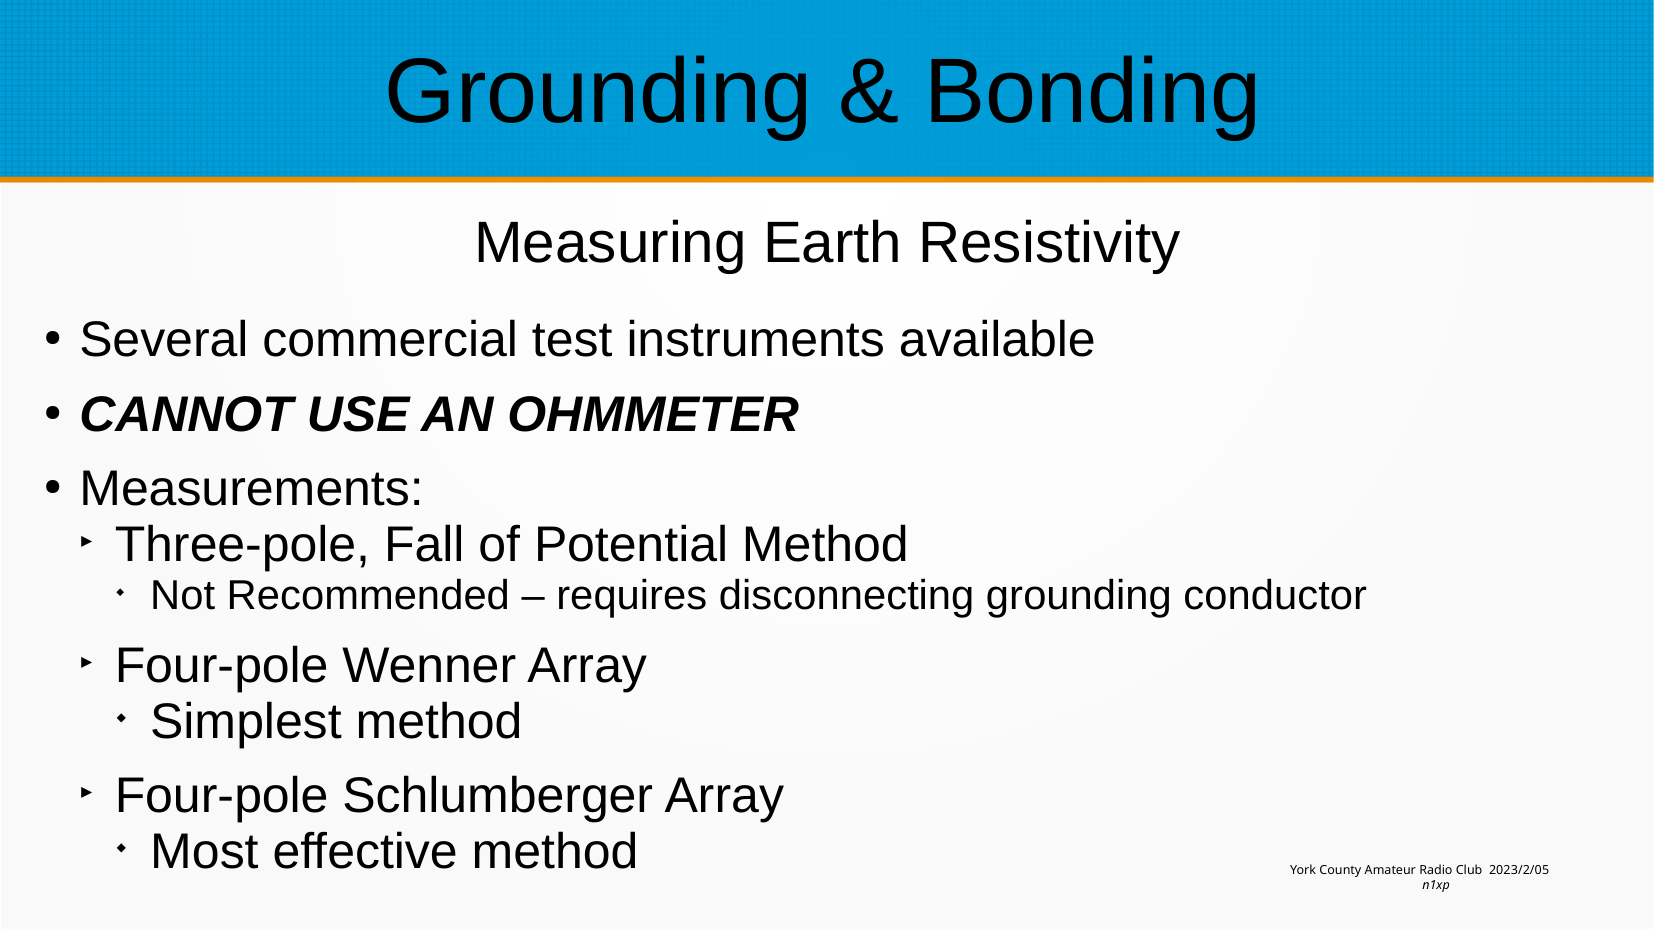

Grounding & Bonding
Measuring Earth Resistivity
Several commercial test instruments available
CANNOT USE AN OHMMETER
Measurements:
Three-pole, Fall of Potential Method
Not Recommended – requires disconnecting grounding conductor
Four-pole Wenner Array
Simplest method
Four-pole Schlumberger Array
Most effective method
York County Amateur Radio Club 2023/2/05
n1xp